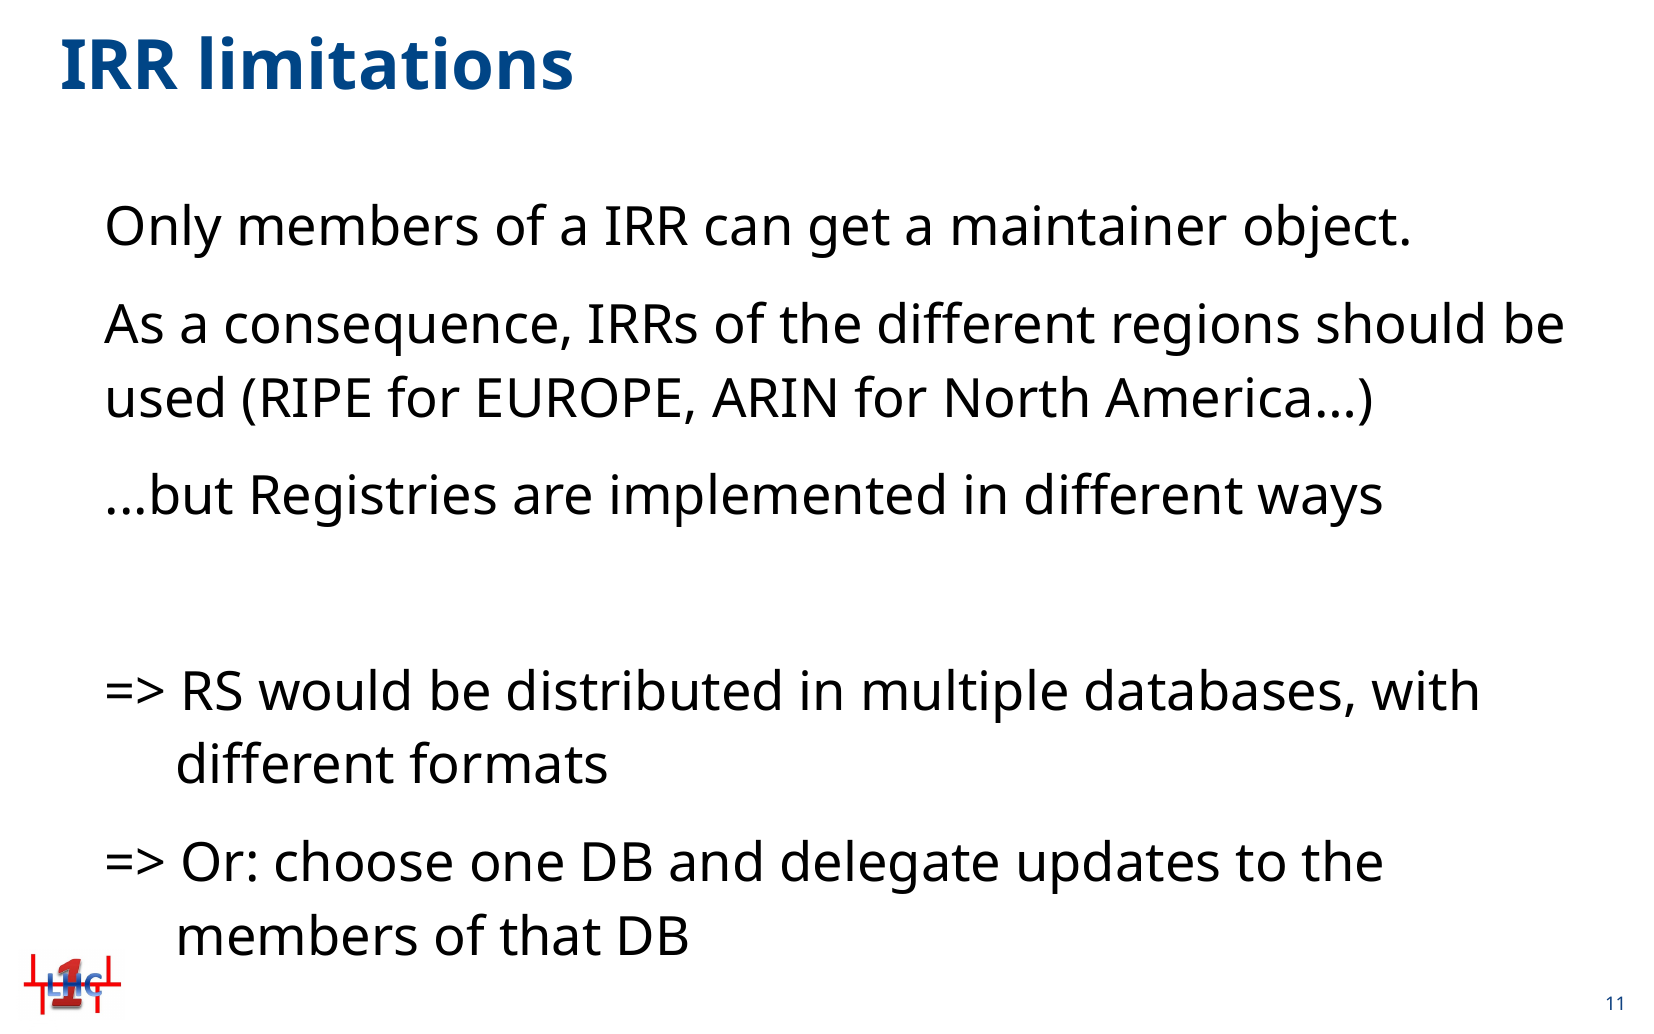

# IRR limitations
Only members of a IRR can get a maintainer object.
As a consequence, IRRs of the different regions should be used (RIPE for EUROPE, ARIN for North America…)
...but Registries are implemented in different ways
=> RS would be distributed in multiple databases, with different formats
=> Or: choose one DB and delegate updates to the members of that DB